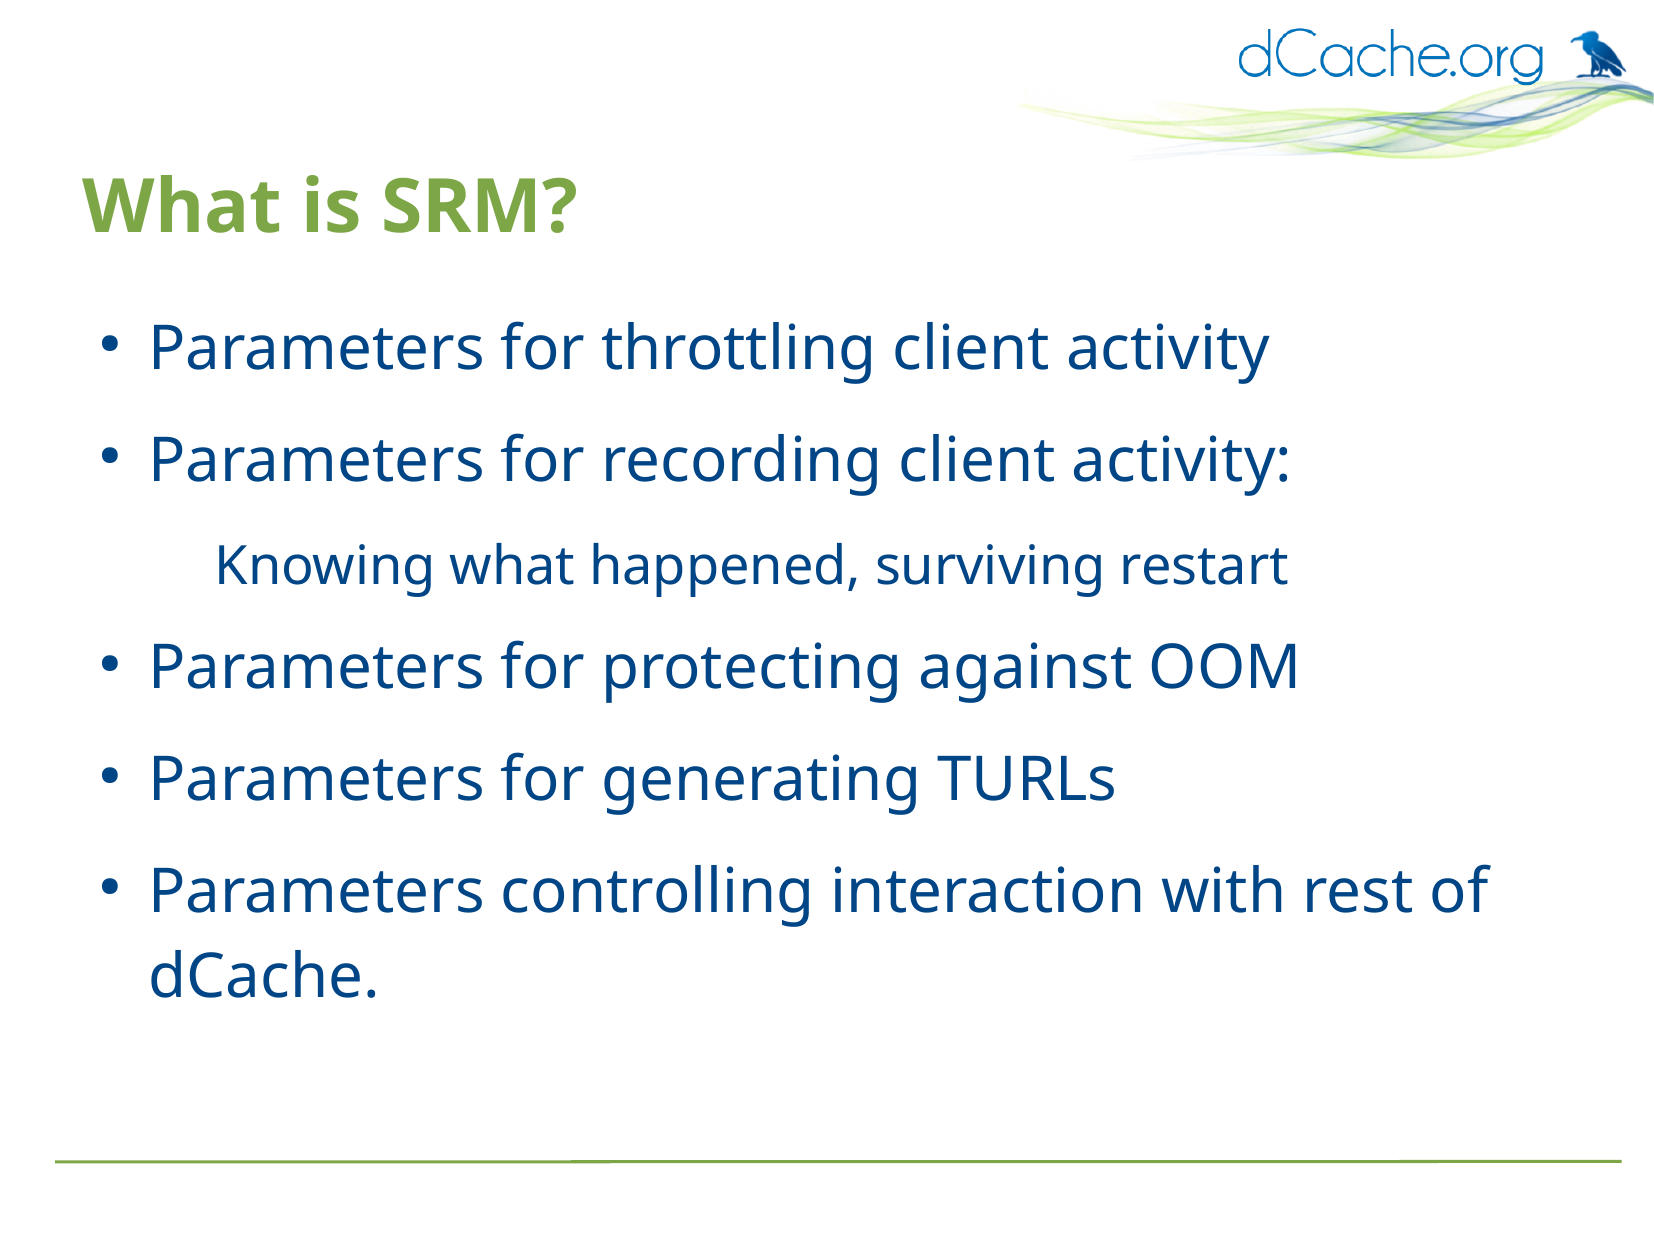

# What is SRM?
Parameters for throttling client activity
Parameters for recording client activity:
Knowing what happened, surviving restart
Parameters for protecting against OOM
Parameters for generating TURLs
Parameters controlling interaction with rest of dCache.